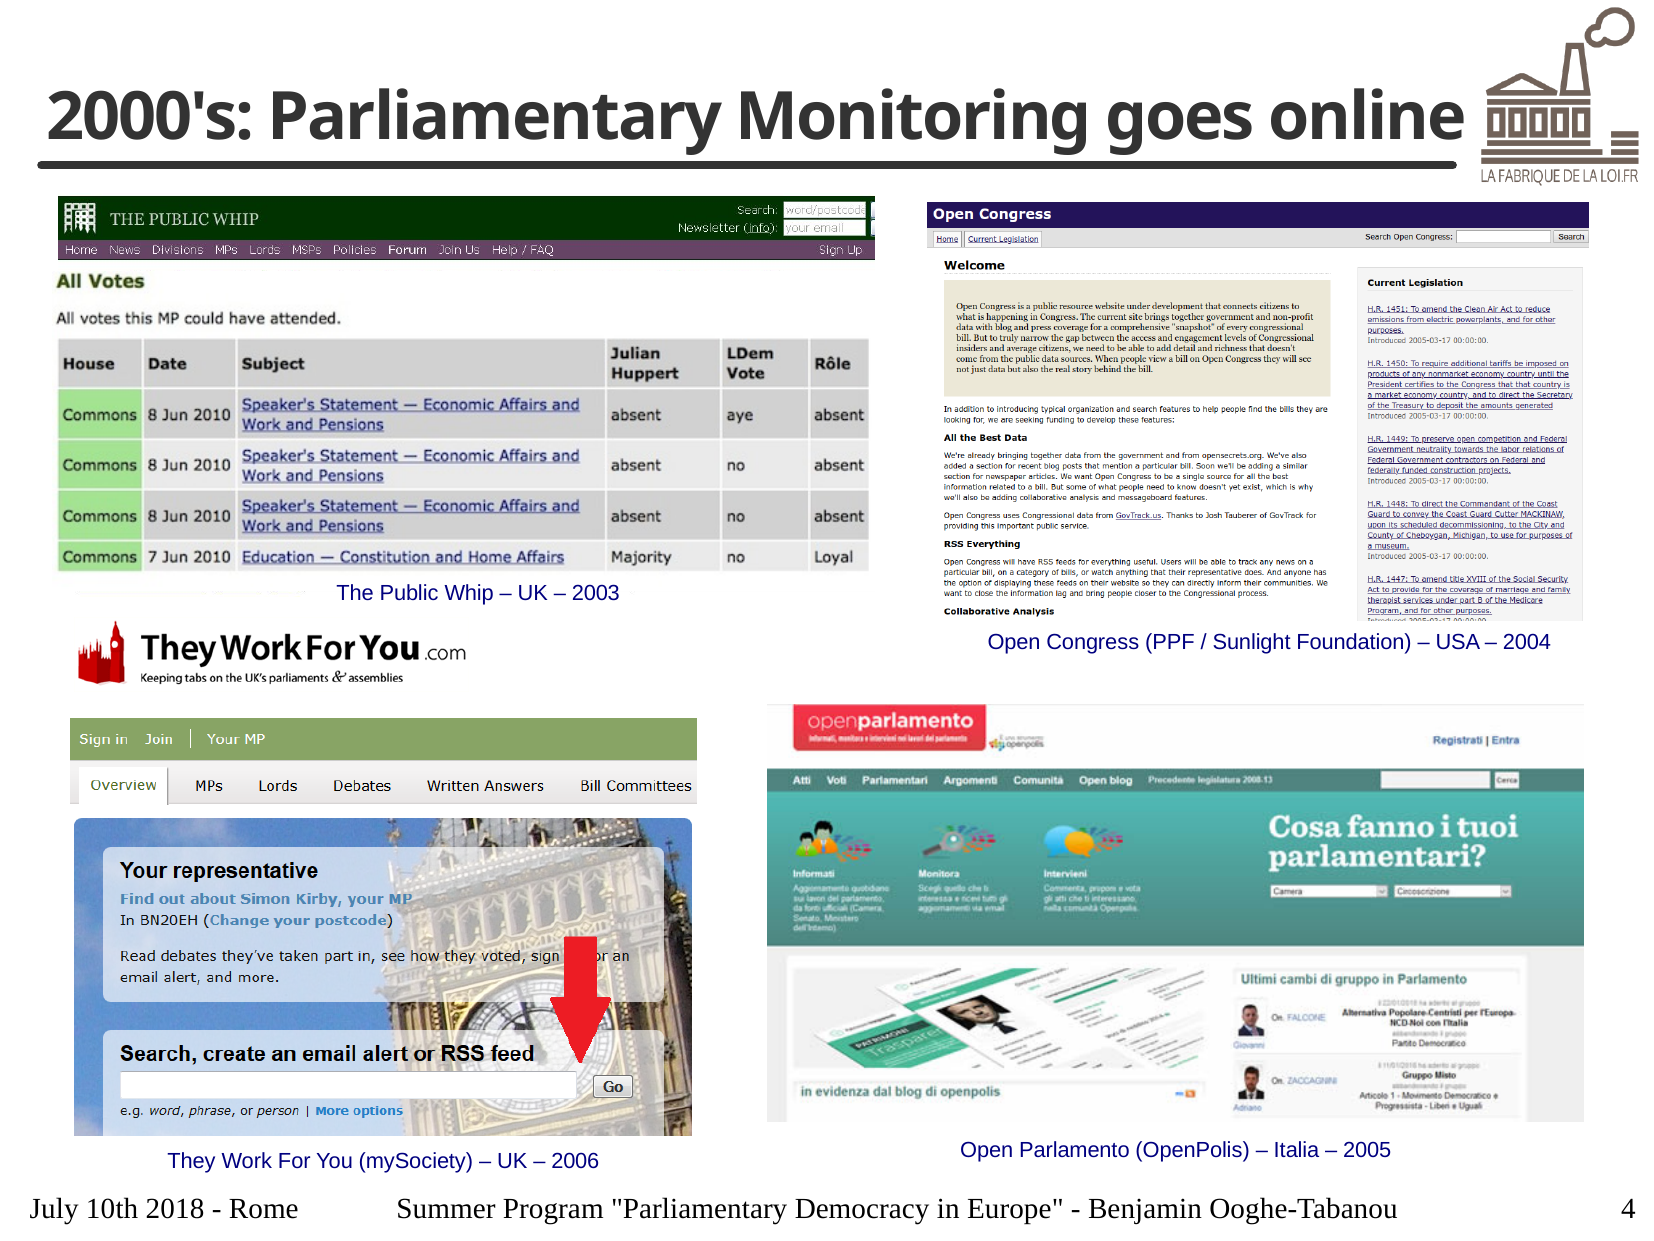

# 2000's: Parliamentary Monitoring goes online
The Public Whip – UK – 2003
Open Congress (PPF / Sunlight Foundation) – USA – 2004
Open Parlamento (OpenPolis) – Italia – 2005
They Work For You (mySociety) – UK – 2006
July 10th 2018 - Rome
Summer Program "Parliamentary Democracy in Europe" - Benjamin Ooghe-Tabanou
4